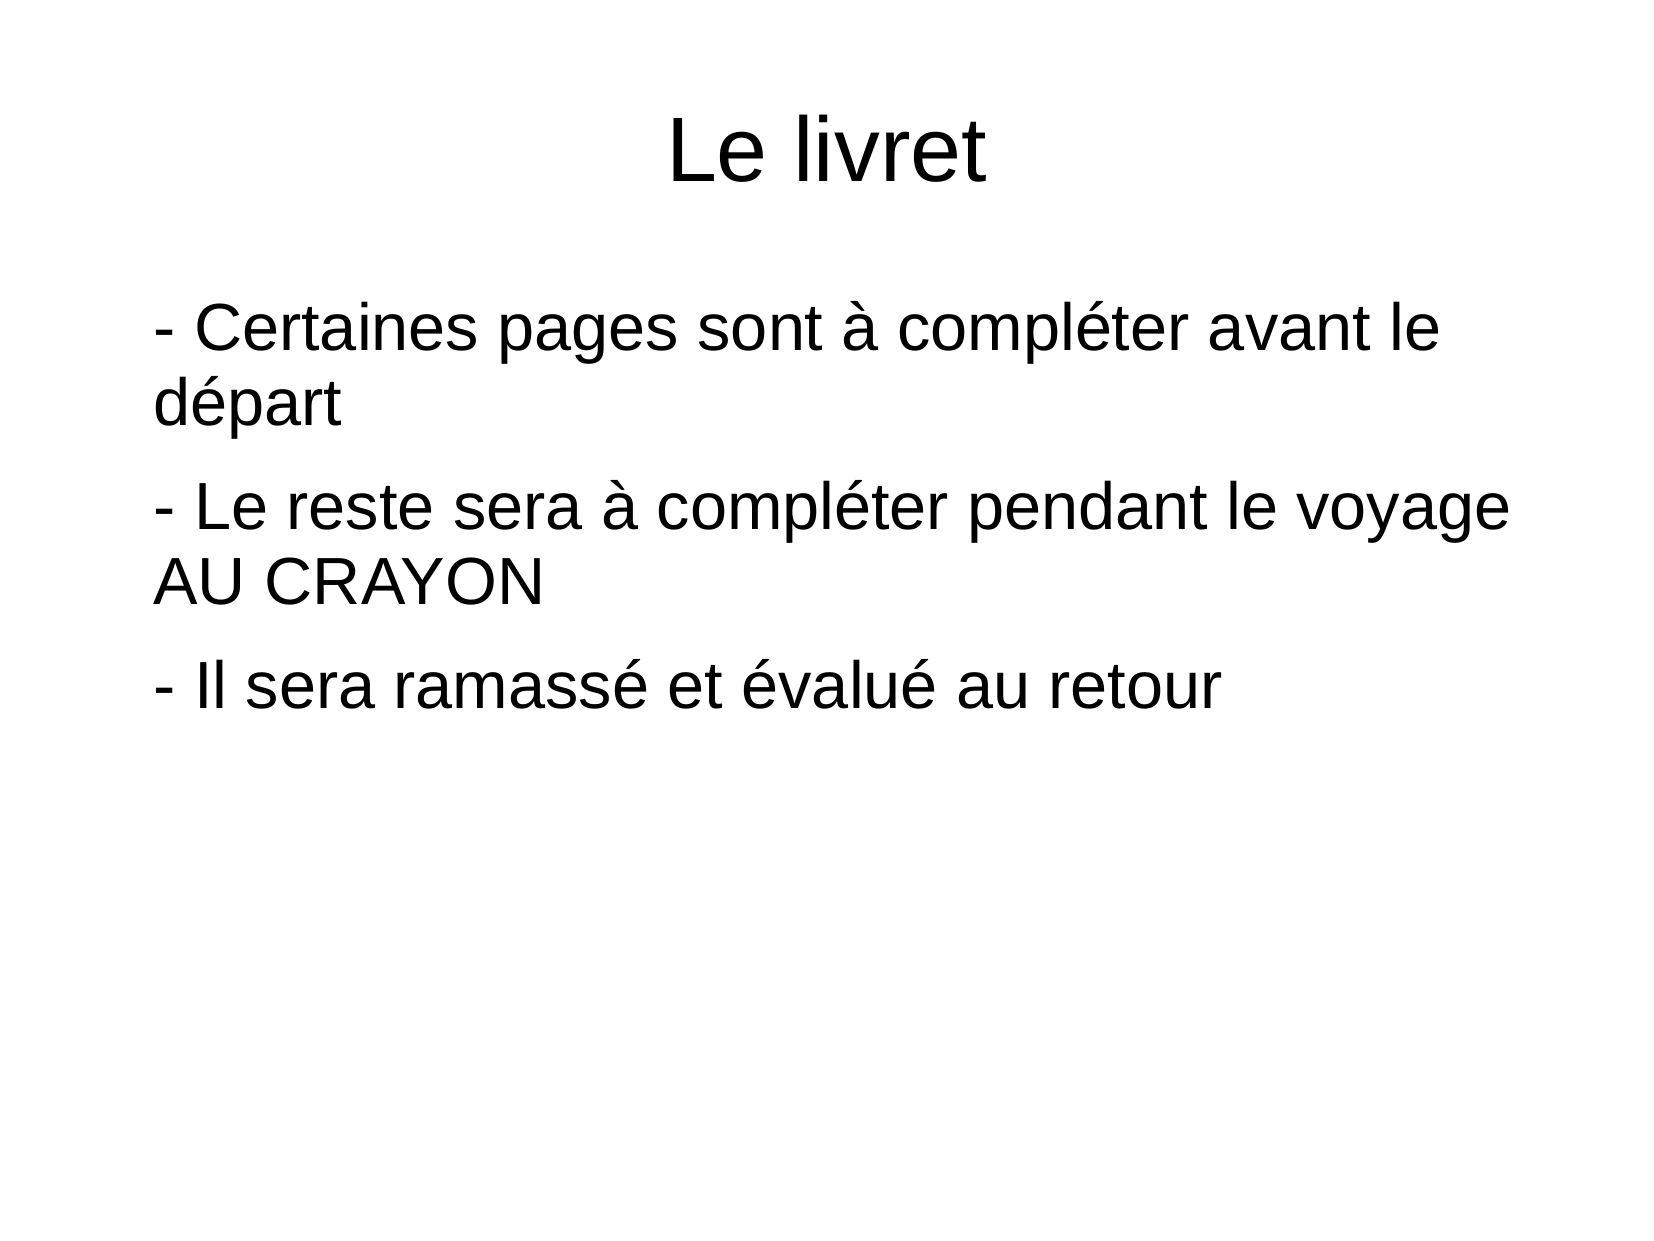

# Le livret
- Certaines pages sont à compléter avant le départ
- Le reste sera à compléter pendant le voyage AU CRAYON
- Il sera ramassé et évalué au retour